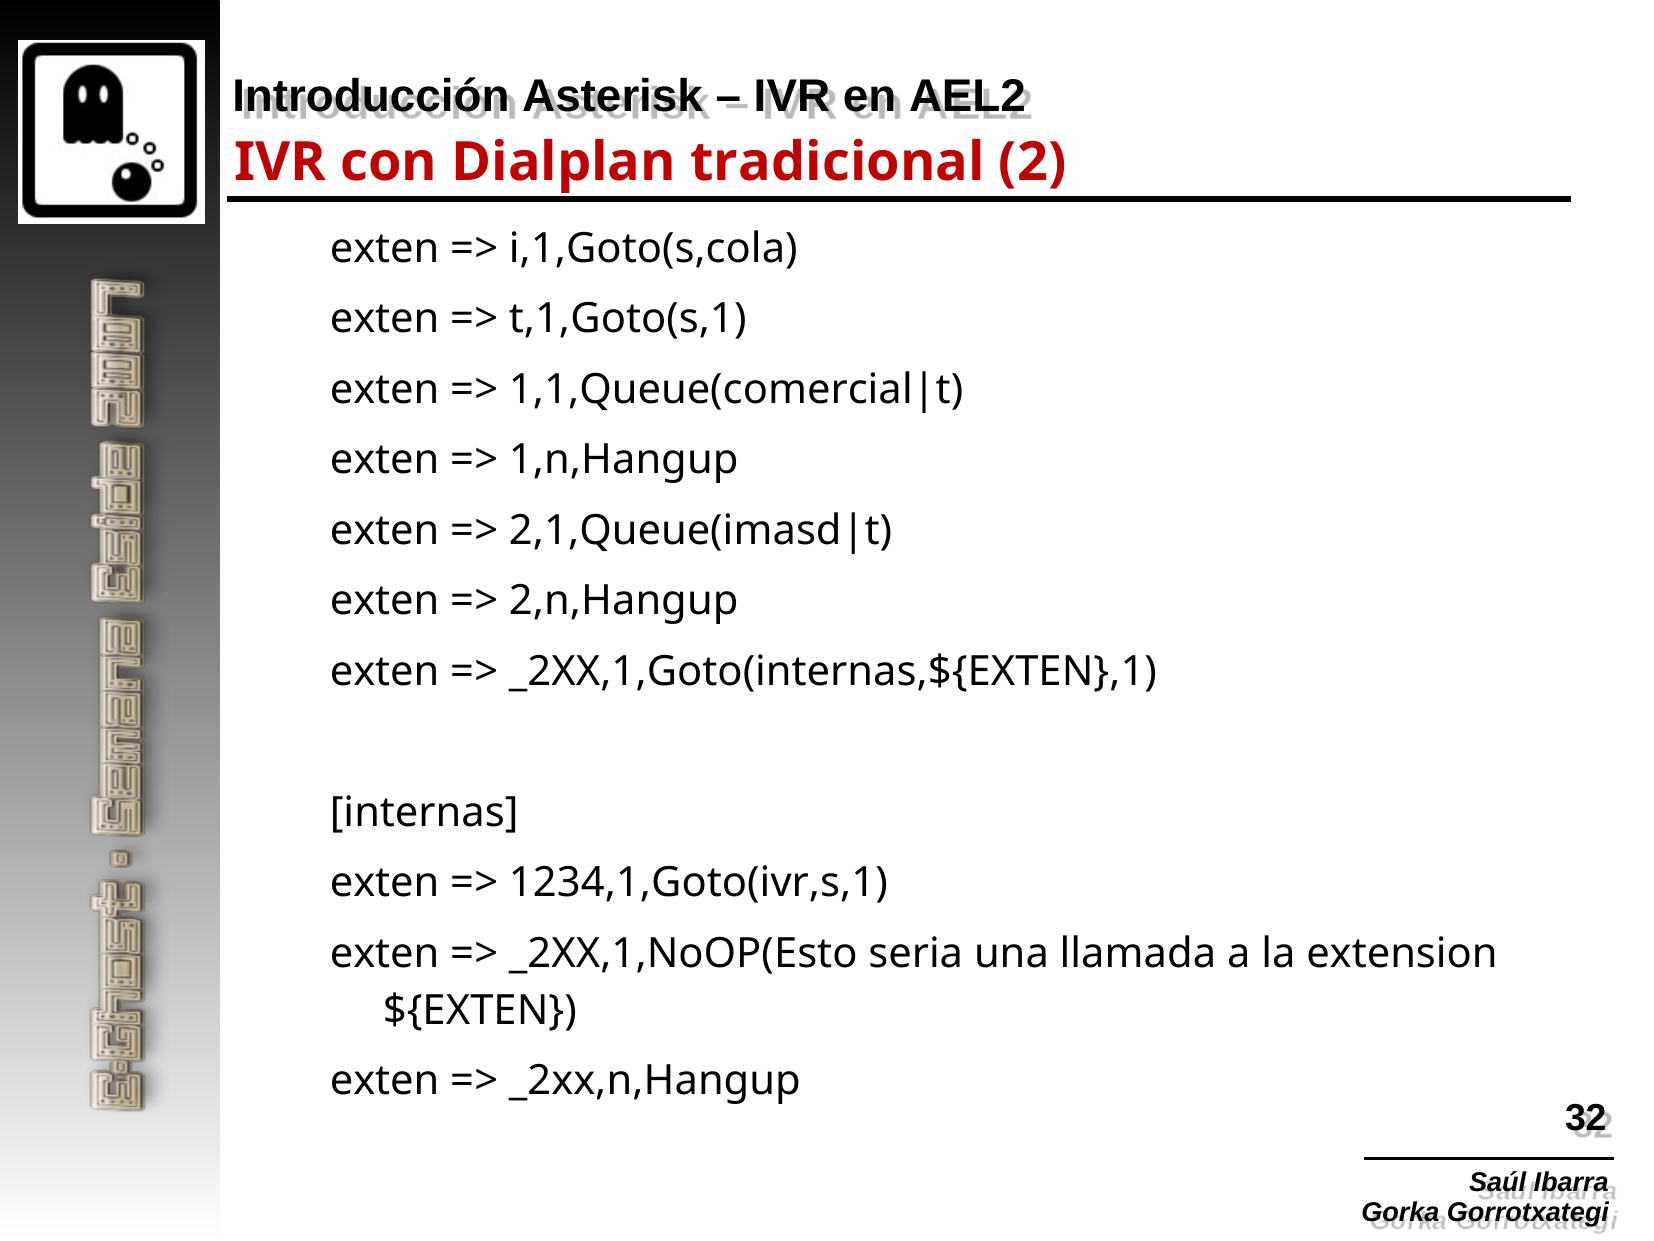

# IVR con Dialplan tradicional (2)
exten => i,1,Goto(s,cola)
exten => t,1,Goto(s,1)
exten => 1,1,Queue(comercial|t)
exten => 1,n,Hangup
exten => 2,1,Queue(imasd|t)
exten => 2,n,Hangup
exten => _2XX,1,Goto(internas,${EXTEN},1)
[internas]
exten => 1234,1,Goto(ivr,s,1)
exten => _2XX,1,NoOP(Esto seria una llamada a la extension ${EXTEN})
exten => _2xx,n,Hangup